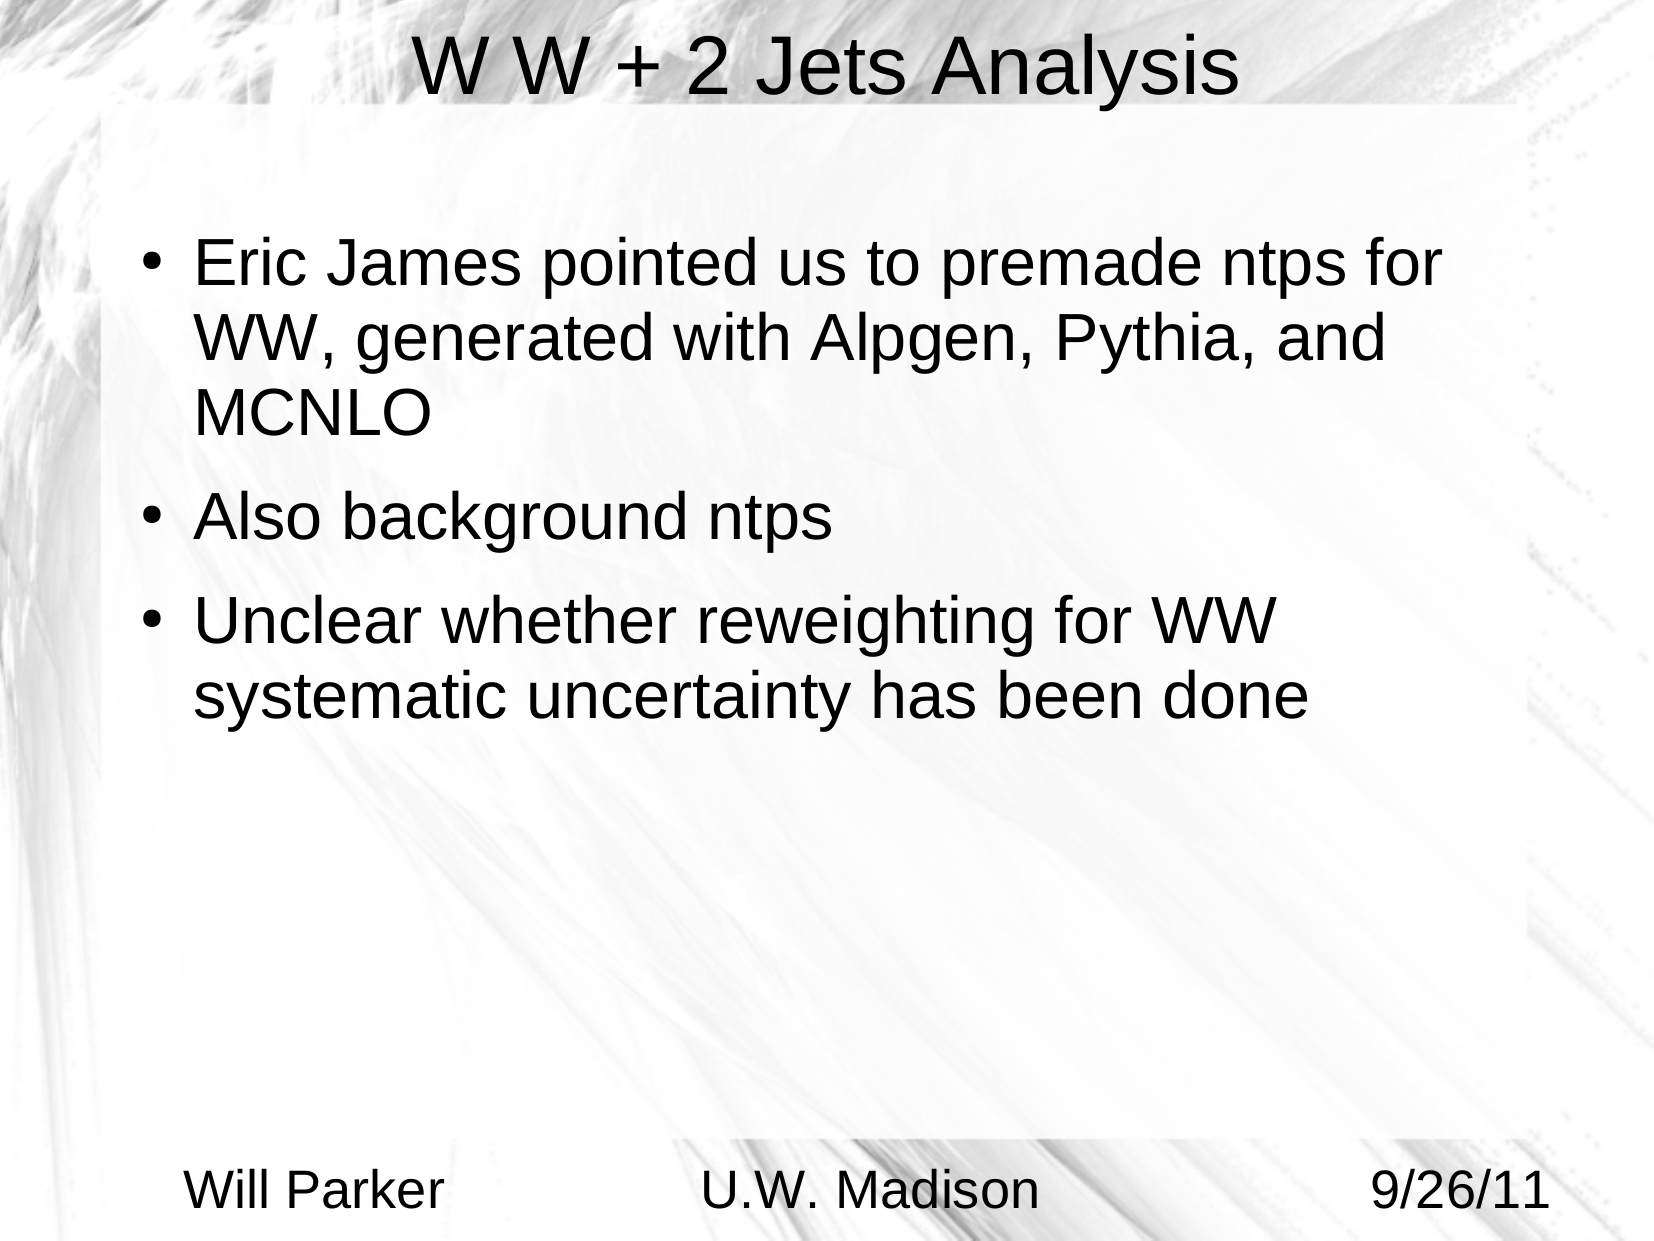

# W W + 2 Jets Analysis
Eric James pointed us to premade ntps for WW, generated with Alpgen, Pythia, and MCNLO
Also background ntps
Unclear whether reweighting for WW systematic uncertainty has been done
Will Parker U.W. Madison 9/26/11